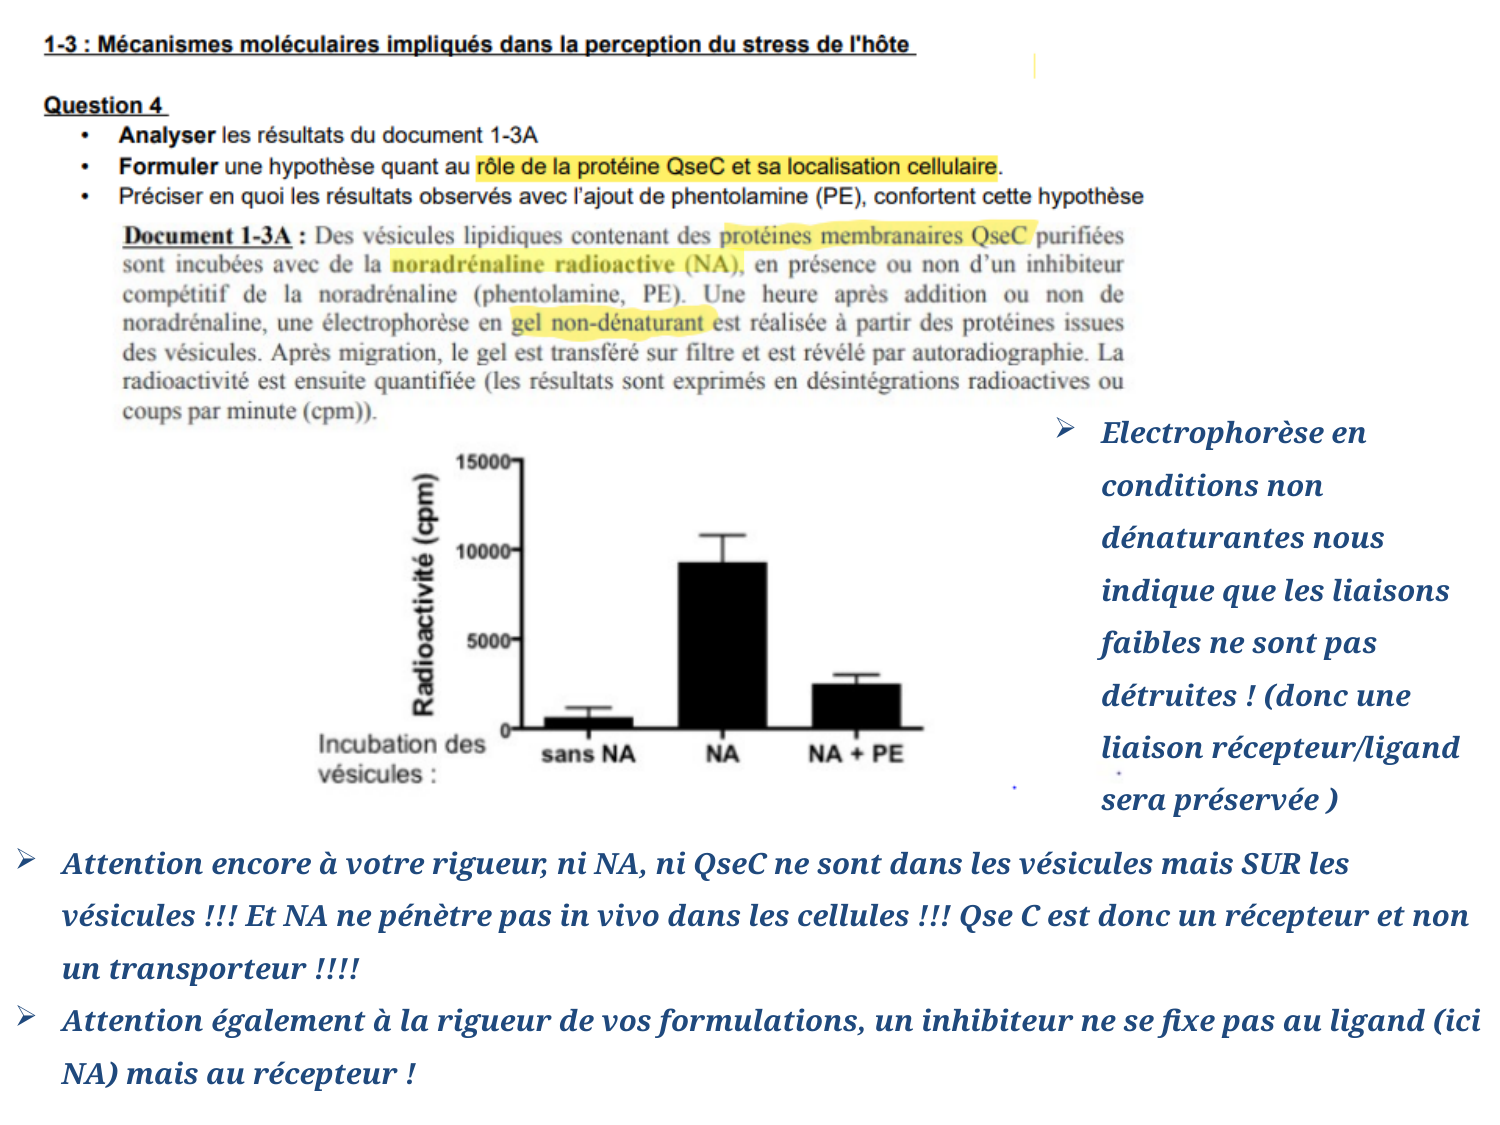

Electrophorèse en conditions non dénaturantes nous indique que les liaisons faibles ne sont pas détruites ! (donc une liaison récepteur/ligand sera préservée )
Attention encore à votre rigueur, ni NA, ni QseC ne sont dans les vésicules mais SUR les vésicules !!! Et NA ne pénètre pas in vivo dans les cellules !!! Qse C est donc un récepteur et non un transporteur !!!!
Attention également à la rigueur de vos formulations, un inhibiteur ne se fixe pas au ligand (ici NA) mais au récepteur !